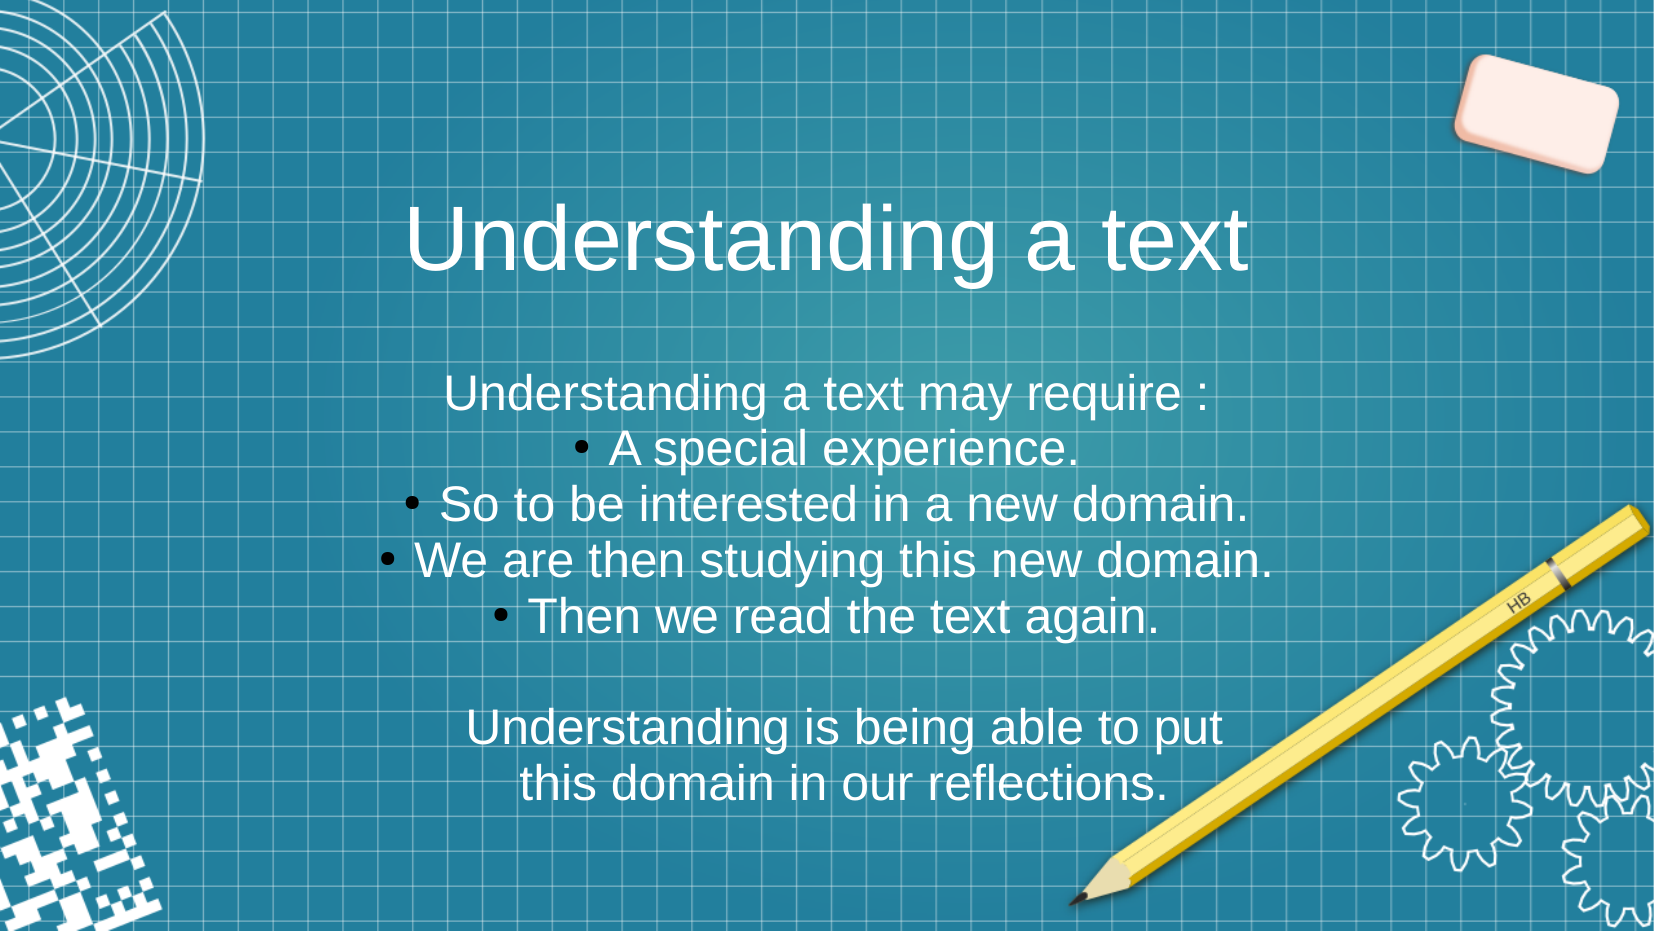

# Understanding a text
Understanding a text may require :
A special experience.
So to be interested in a new domain.
We are then studying this new domain.
Then we read the text again.
Understanding is being able to put
this domain in our reflections.